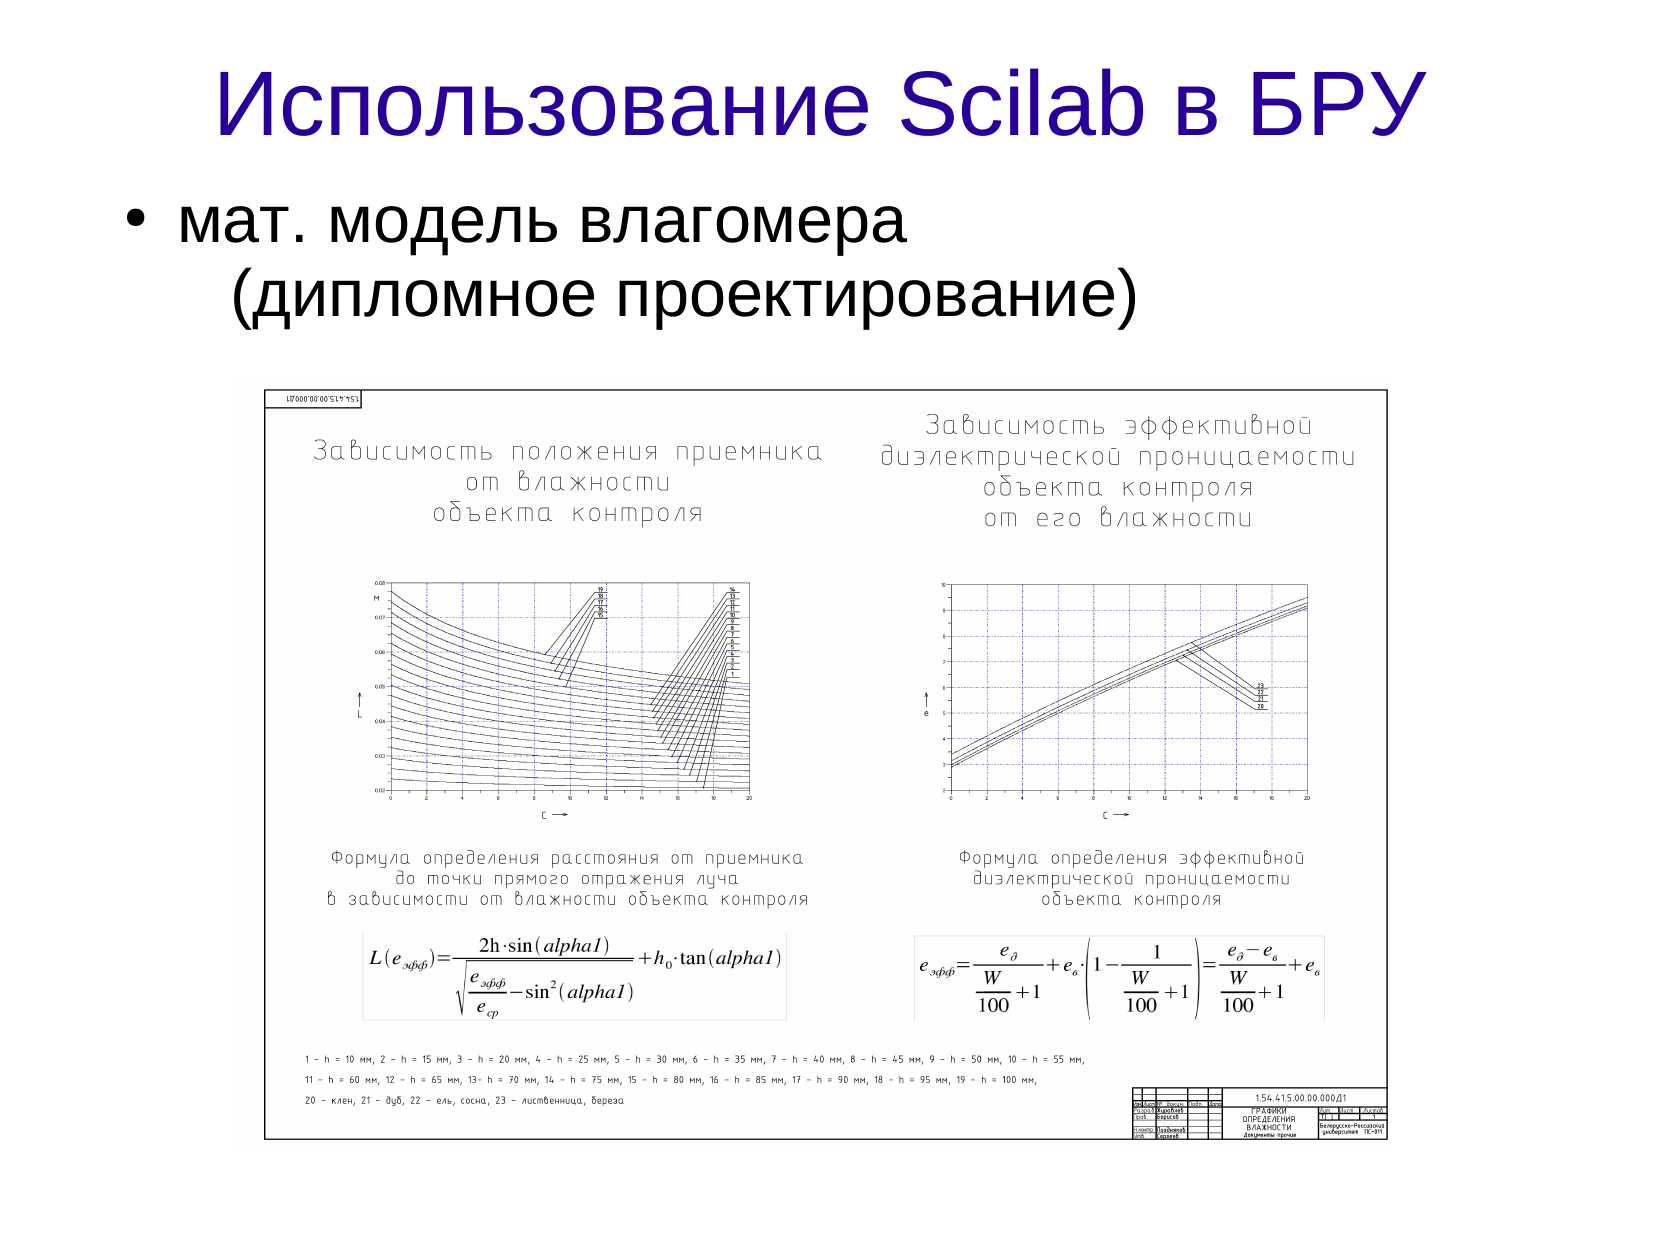

# Использование Scilab в БРУ
мат. модель влагомера
(дипломное проектирование)